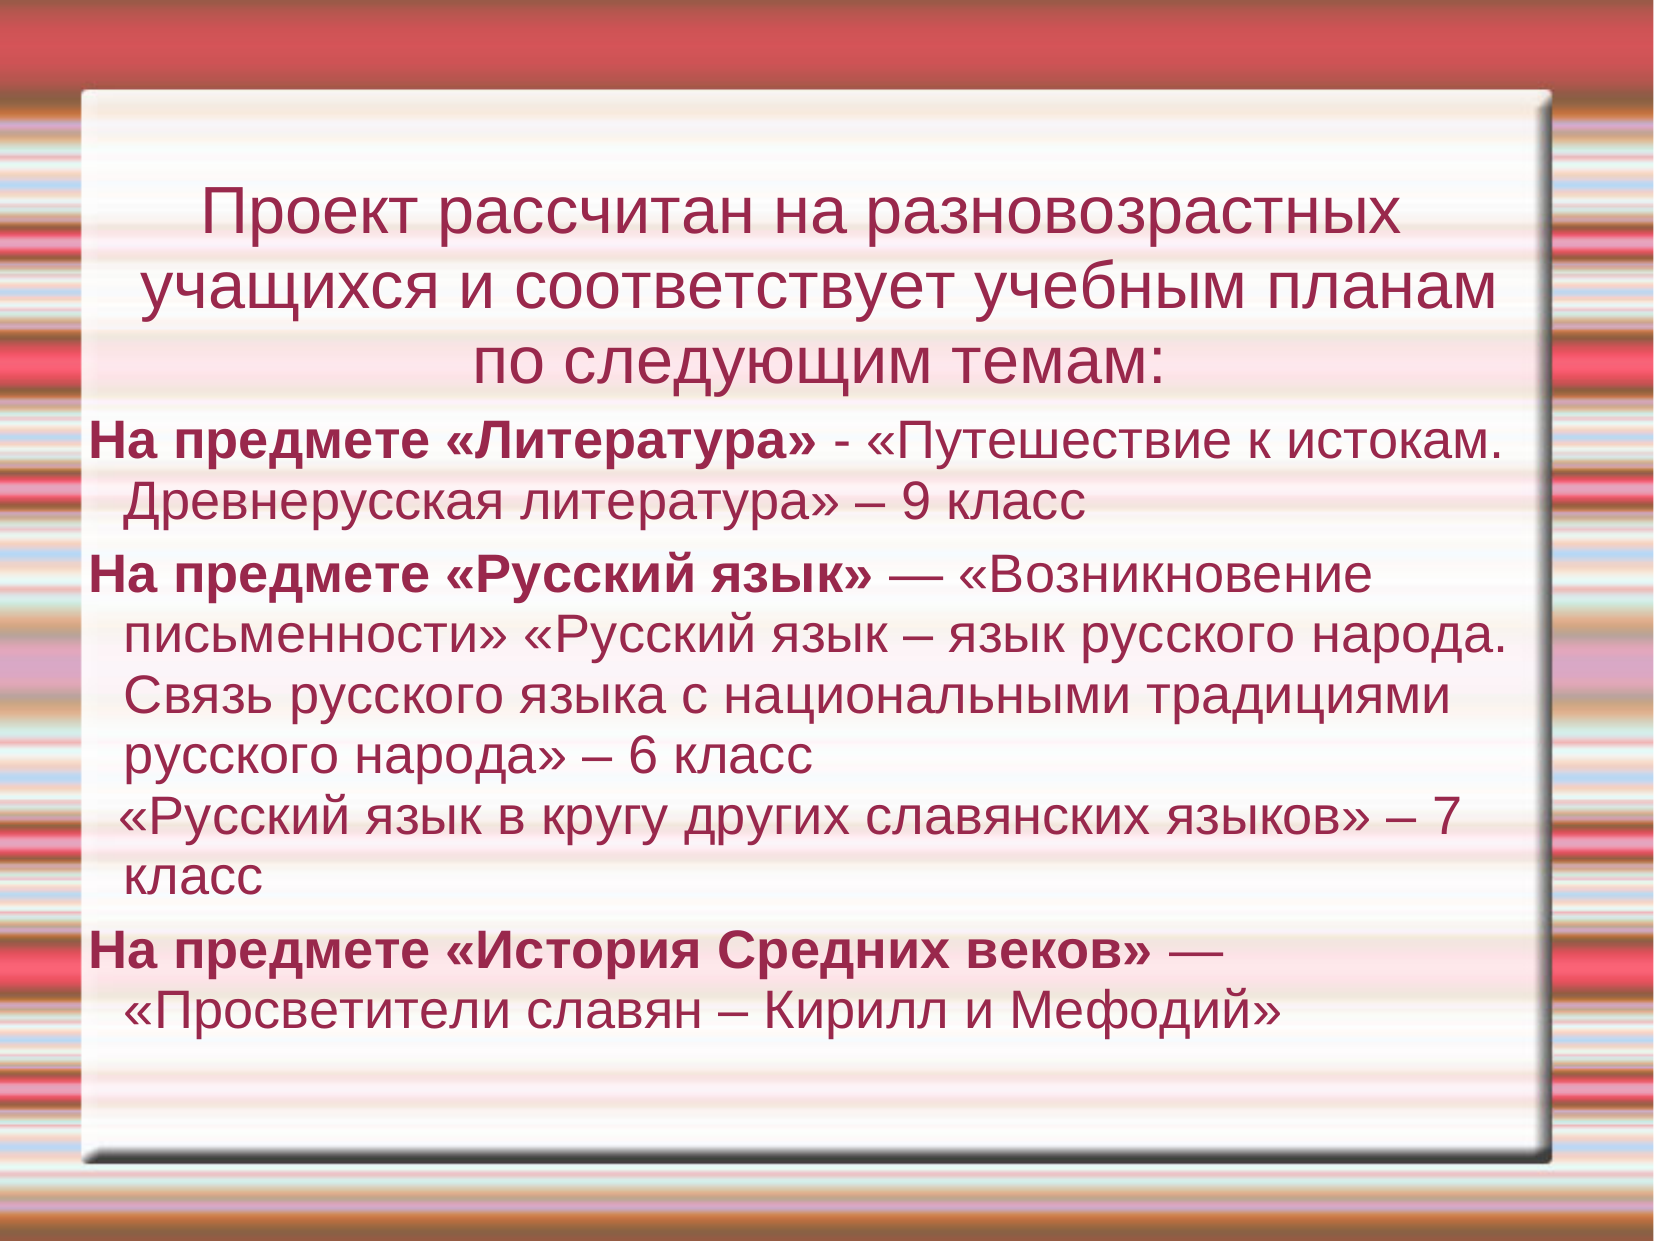

# Проект рассчитан на разновозрастных учащихся и соответствует учебным планам по следующим темам:
На предмете «Литература» - «Путешествие к истокам. Древнерусская литература» – 9 класс
На предмете «Русский язык» — «Возникновение письменности» «Русский язык – язык русского народа. Связь русского языка с национальными традициями русского народа» – 6 класс
 «Русский язык в кругу других славянских языков» – 7 класс
На предмете «История Средних веков» — «Просветители славян – Кирилл и Мефодий»